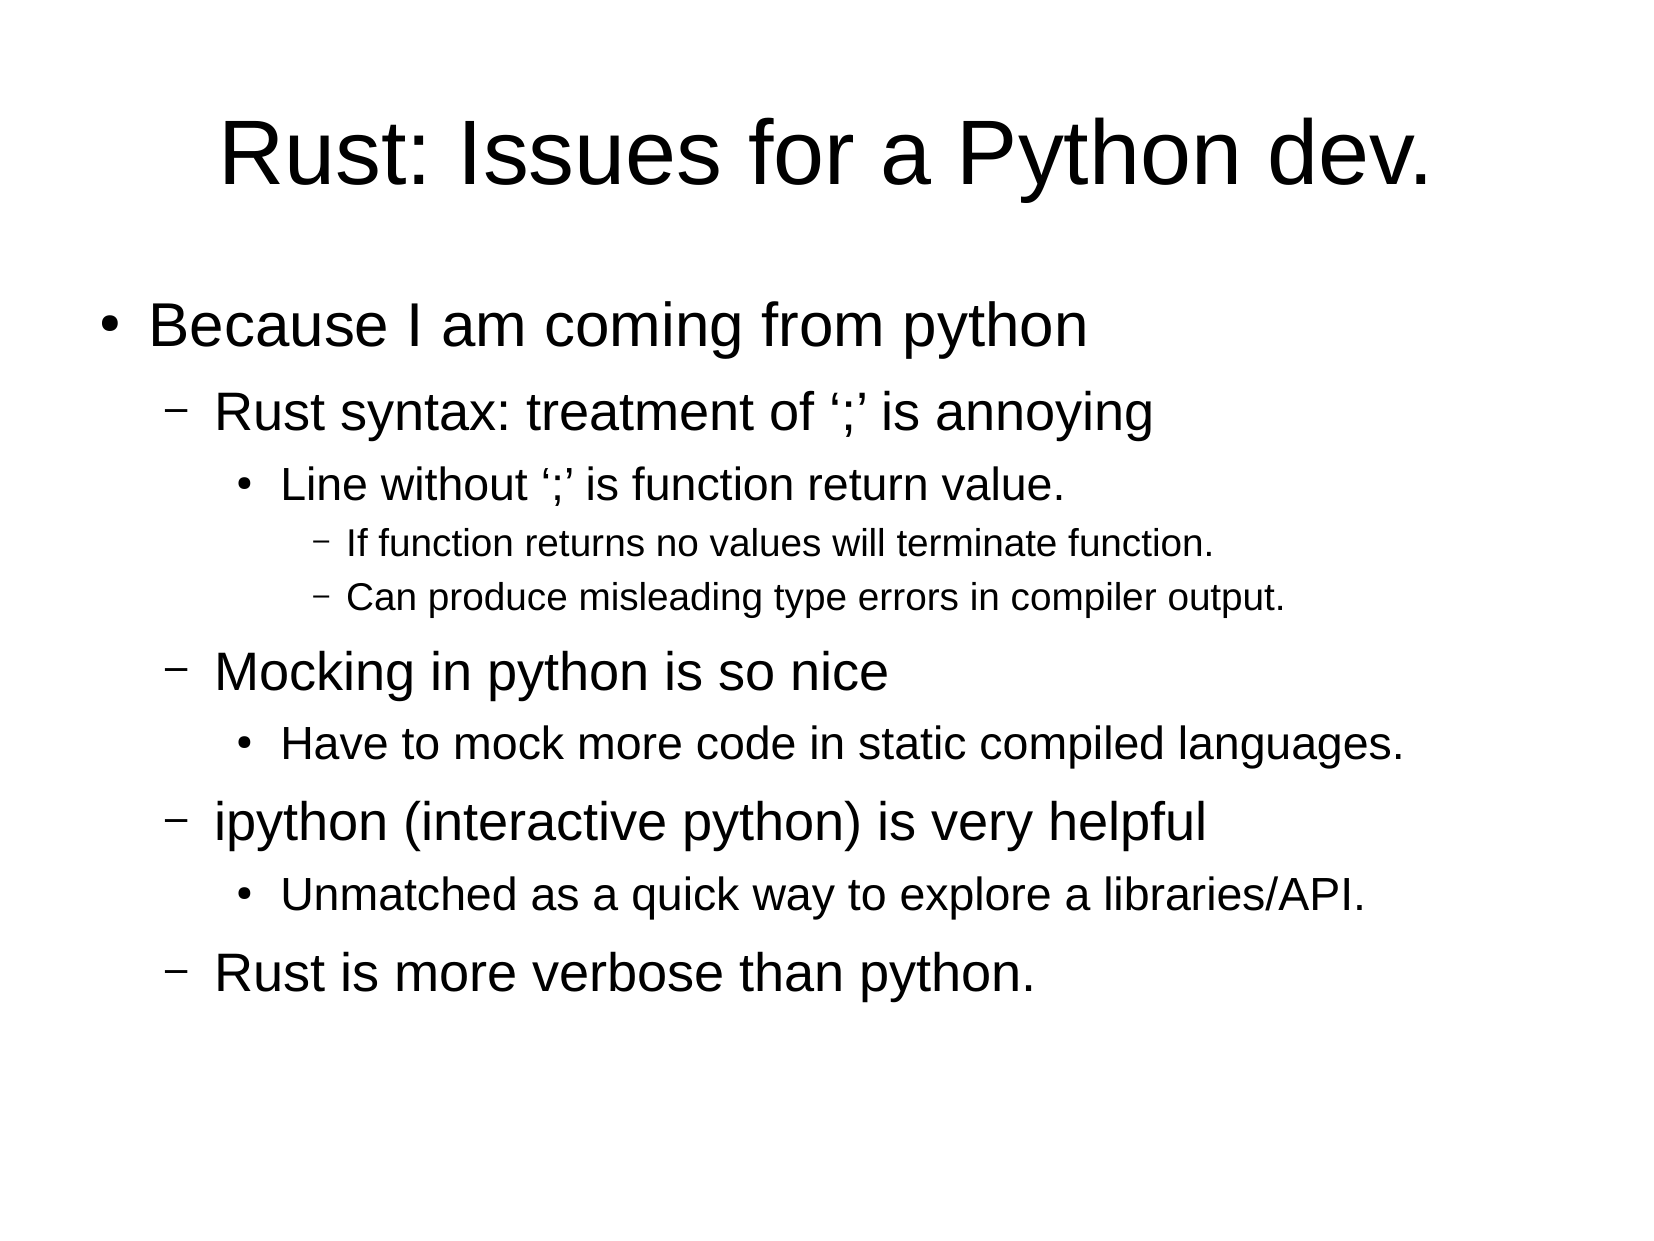

# Rust: Issues for a Python dev.
Because I am coming from python
Rust syntax: treatment of ‘;’ is annoying
Line without ‘;’ is function return value.
If function returns no values will terminate function.
Can produce misleading type errors in compiler output.
Mocking in python is so nice
Have to mock more code in static compiled languages.
ipython (interactive python) is very helpful
Unmatched as a quick way to explore a libraries/API.
Rust is more verbose than python.